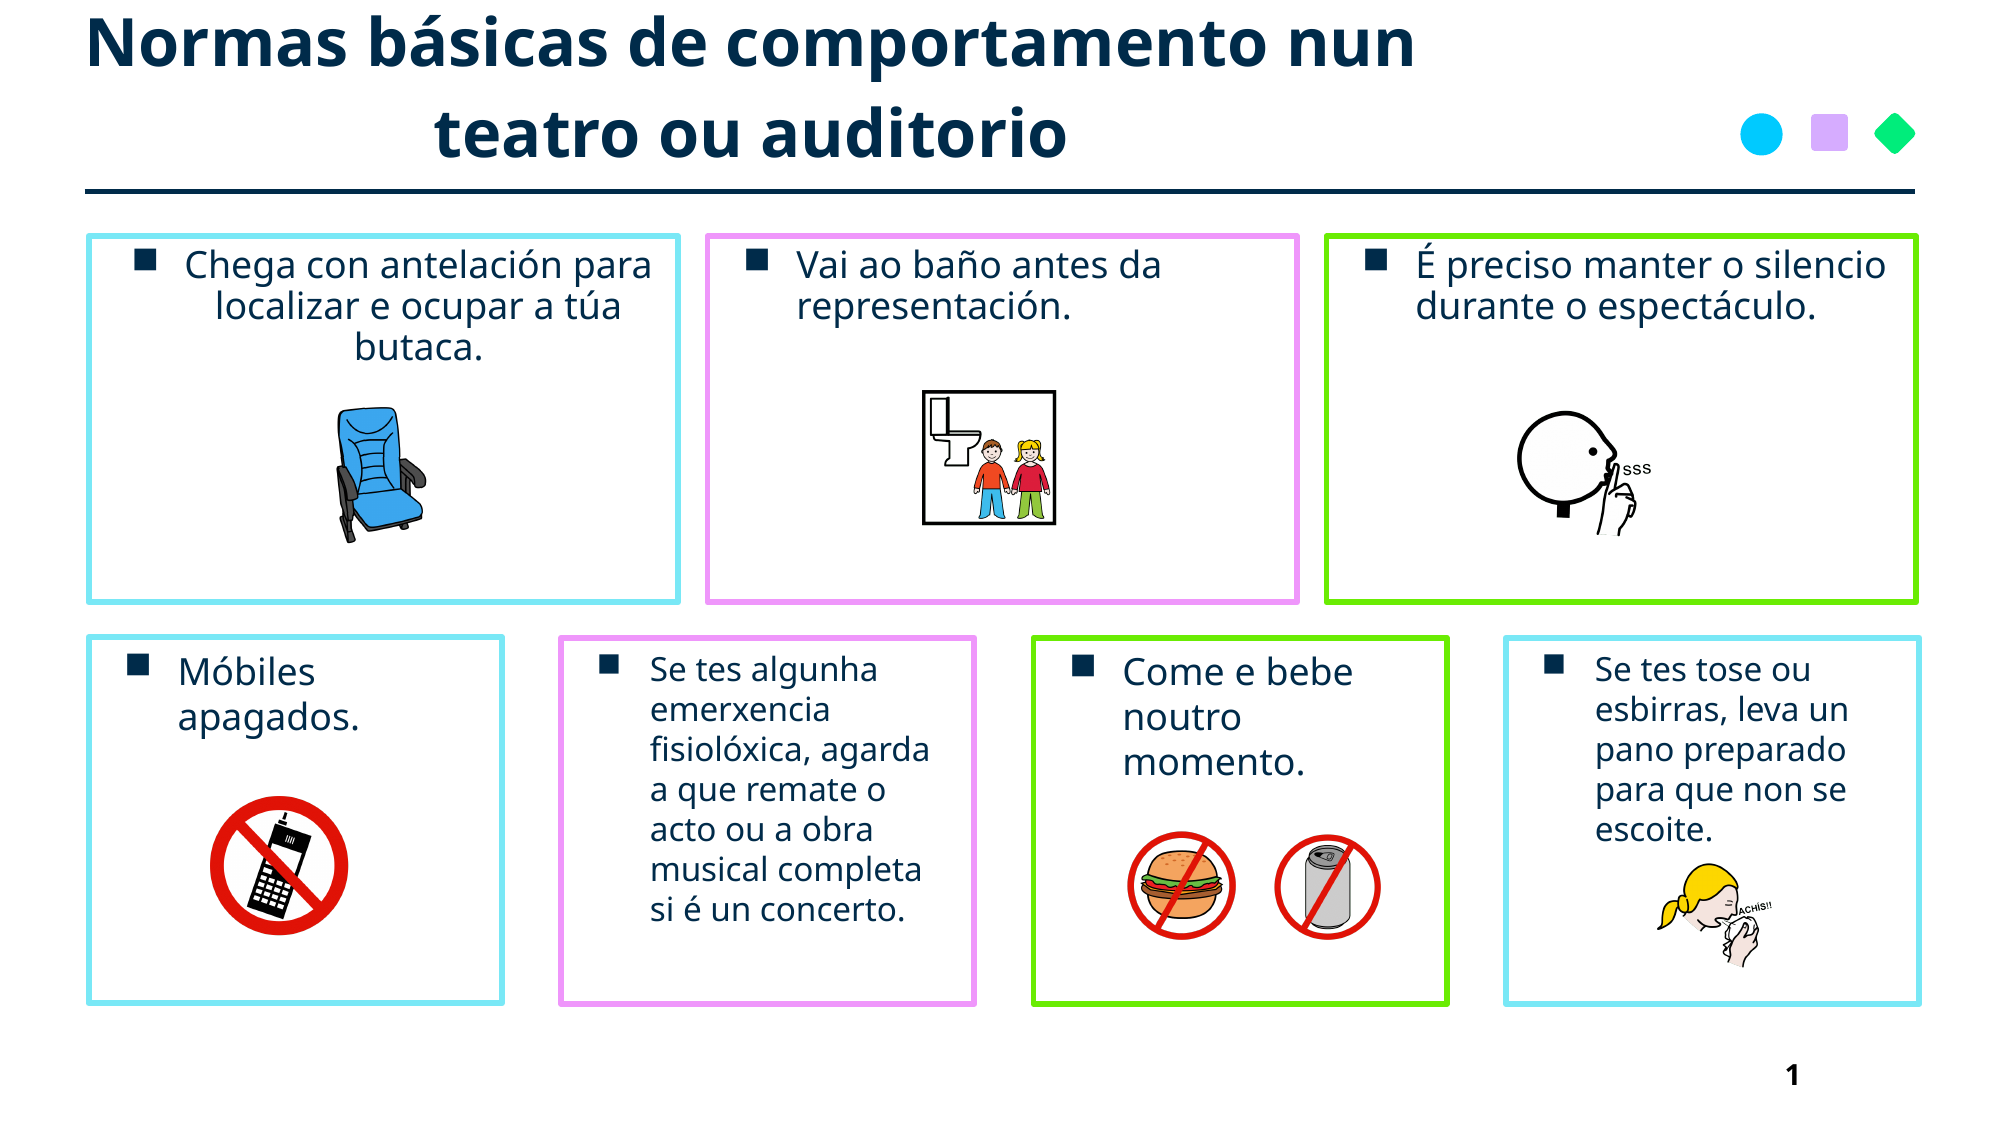

# Normas básicas de comportamento nun teatro ou auditorio
Chega con antelación para localizar e ocupar a túa butaca.
Vai ao baño antes da representación.
É preciso manter o silencio durante o espectáculo.
Móbiles apagados.
Se tes algunha emerxencia fisiolóxica, agarda a que remate o acto ou a obra musical completa si é un concerto.
Come e bebe noutro momento.
Se tes tose ou esbirras, leva un pano preparado para que non se escoite.